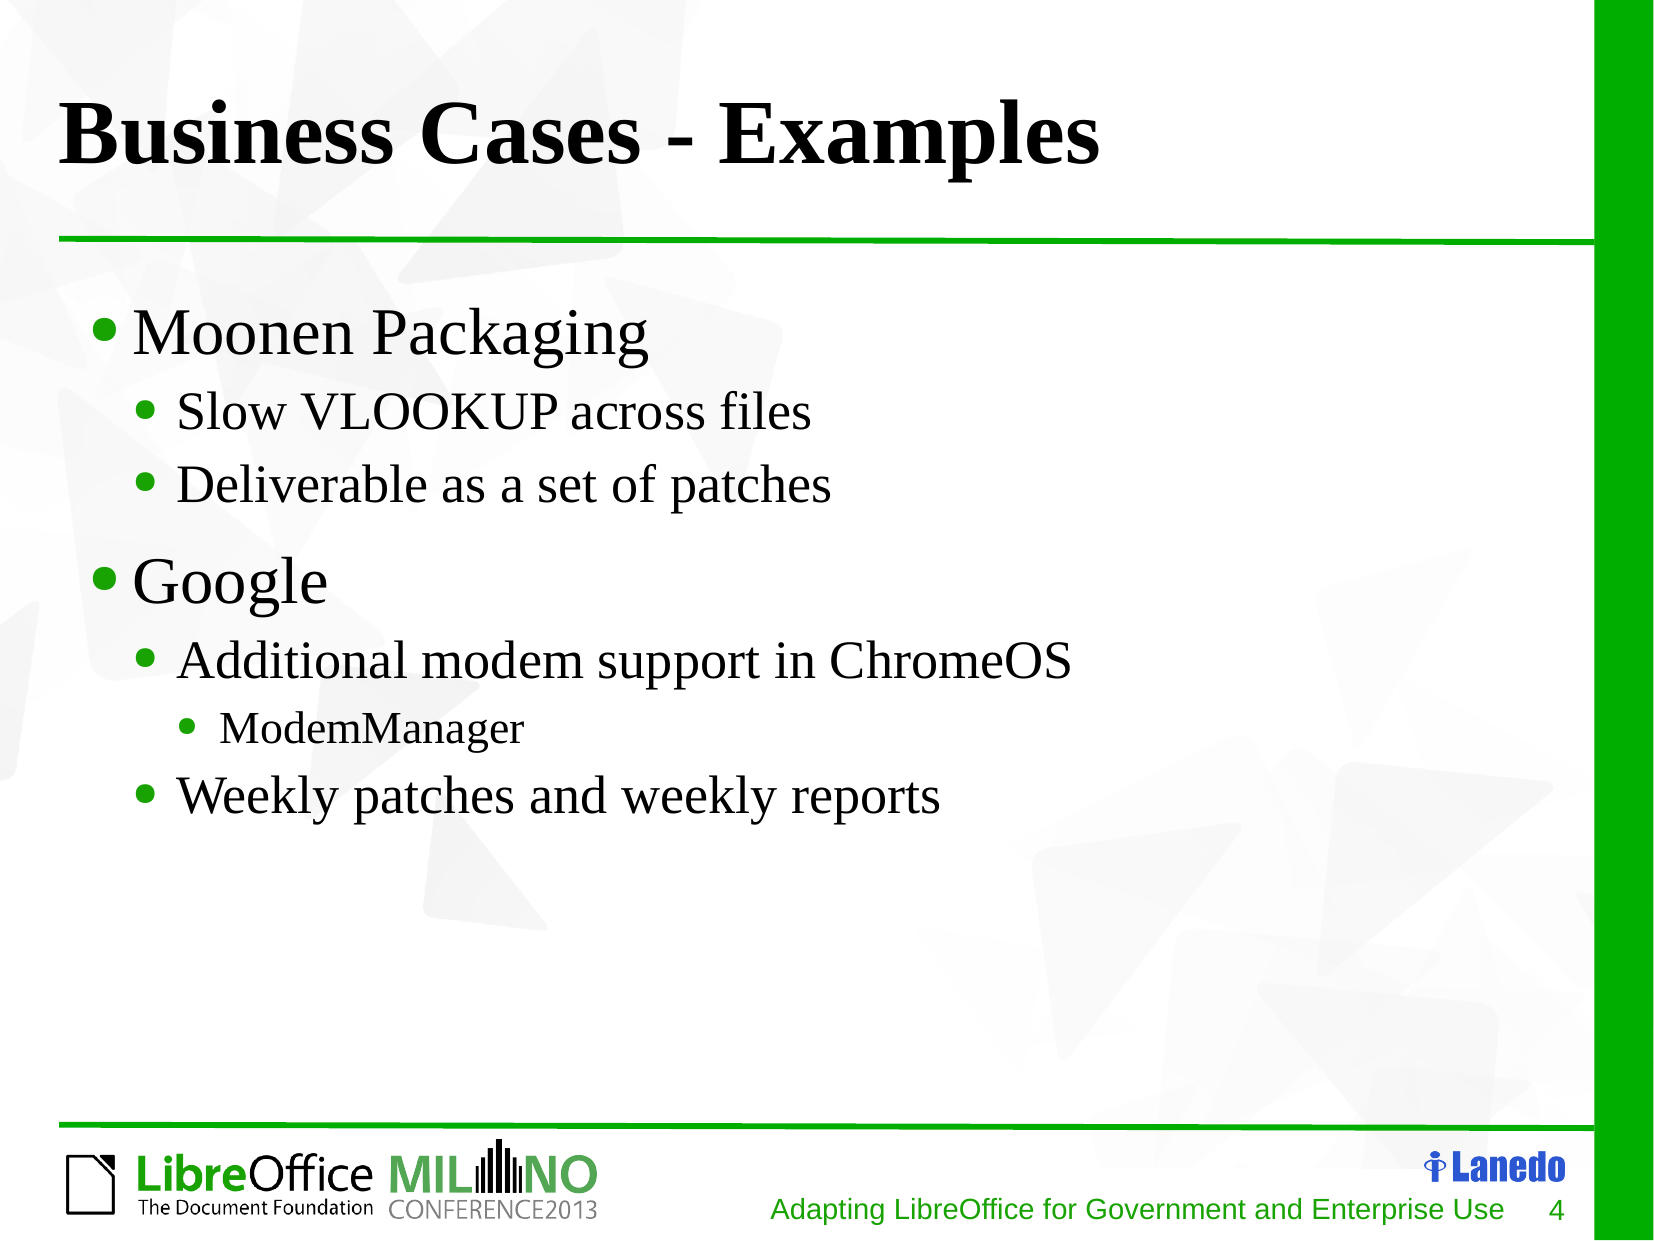

# Business Cases - Examples
Moonen Packaging
Slow VLOOKUP across files
Deliverable as a set of patches
Google
Additional modem support in ChromeOS
ModemManager
Weekly patches and weekly reports
Adapting LibreOffice for Government and Enterprise Use
4